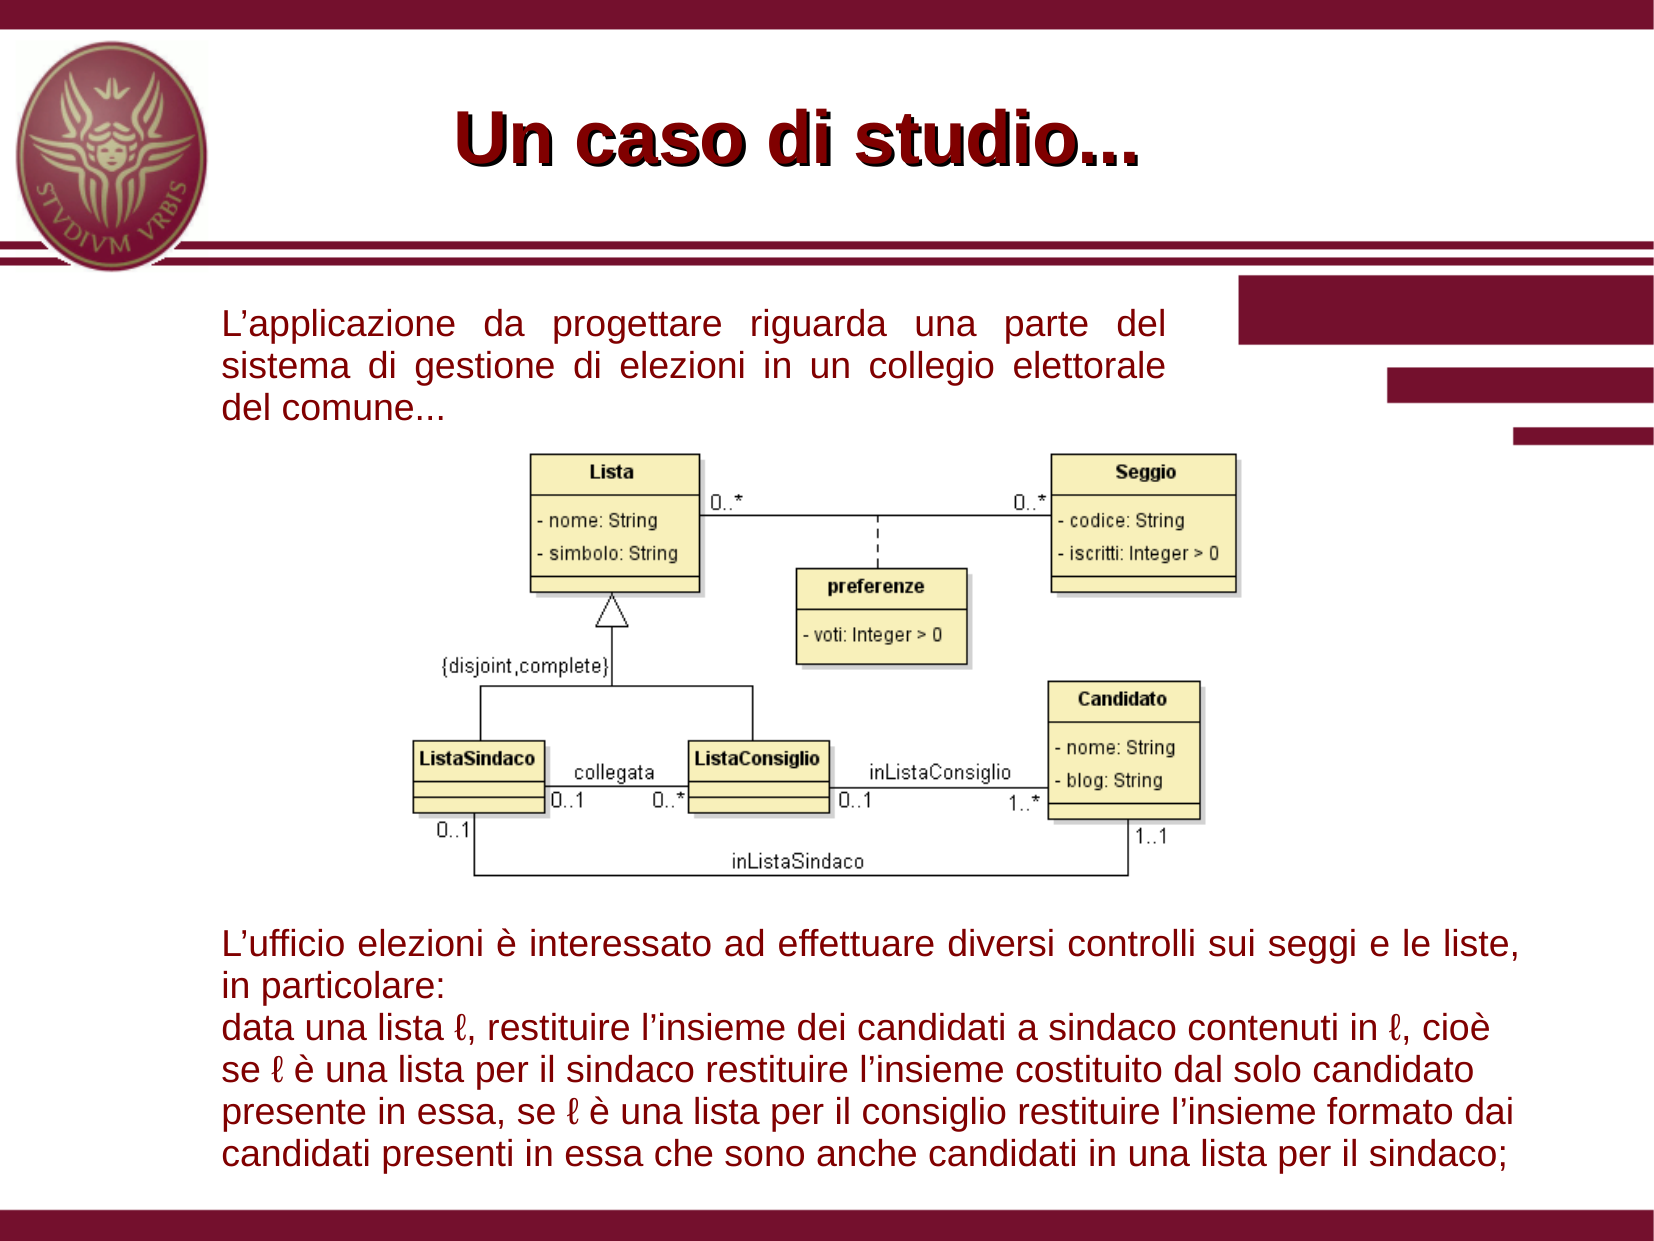

Un caso di studio...
L’applicazione da progettare riguarda una parte del sistema di gestione di elezioni in un collegio elettorale del comune...
L’ufficio elezioni è interessato ad effettuare diversi controlli sui seggi e le liste, in particolare:
data una lista ℓ, restituire l’insieme dei candidati a sindaco contenuti in ℓ, cioè se ℓ è una lista per il sindaco restituire l’insieme costituito dal solo candidato presente in essa, se ℓ è una lista per il consiglio restituire l’insieme formato dai candidati presenti in essa che sono anche candidati in una lista per il sindaco;